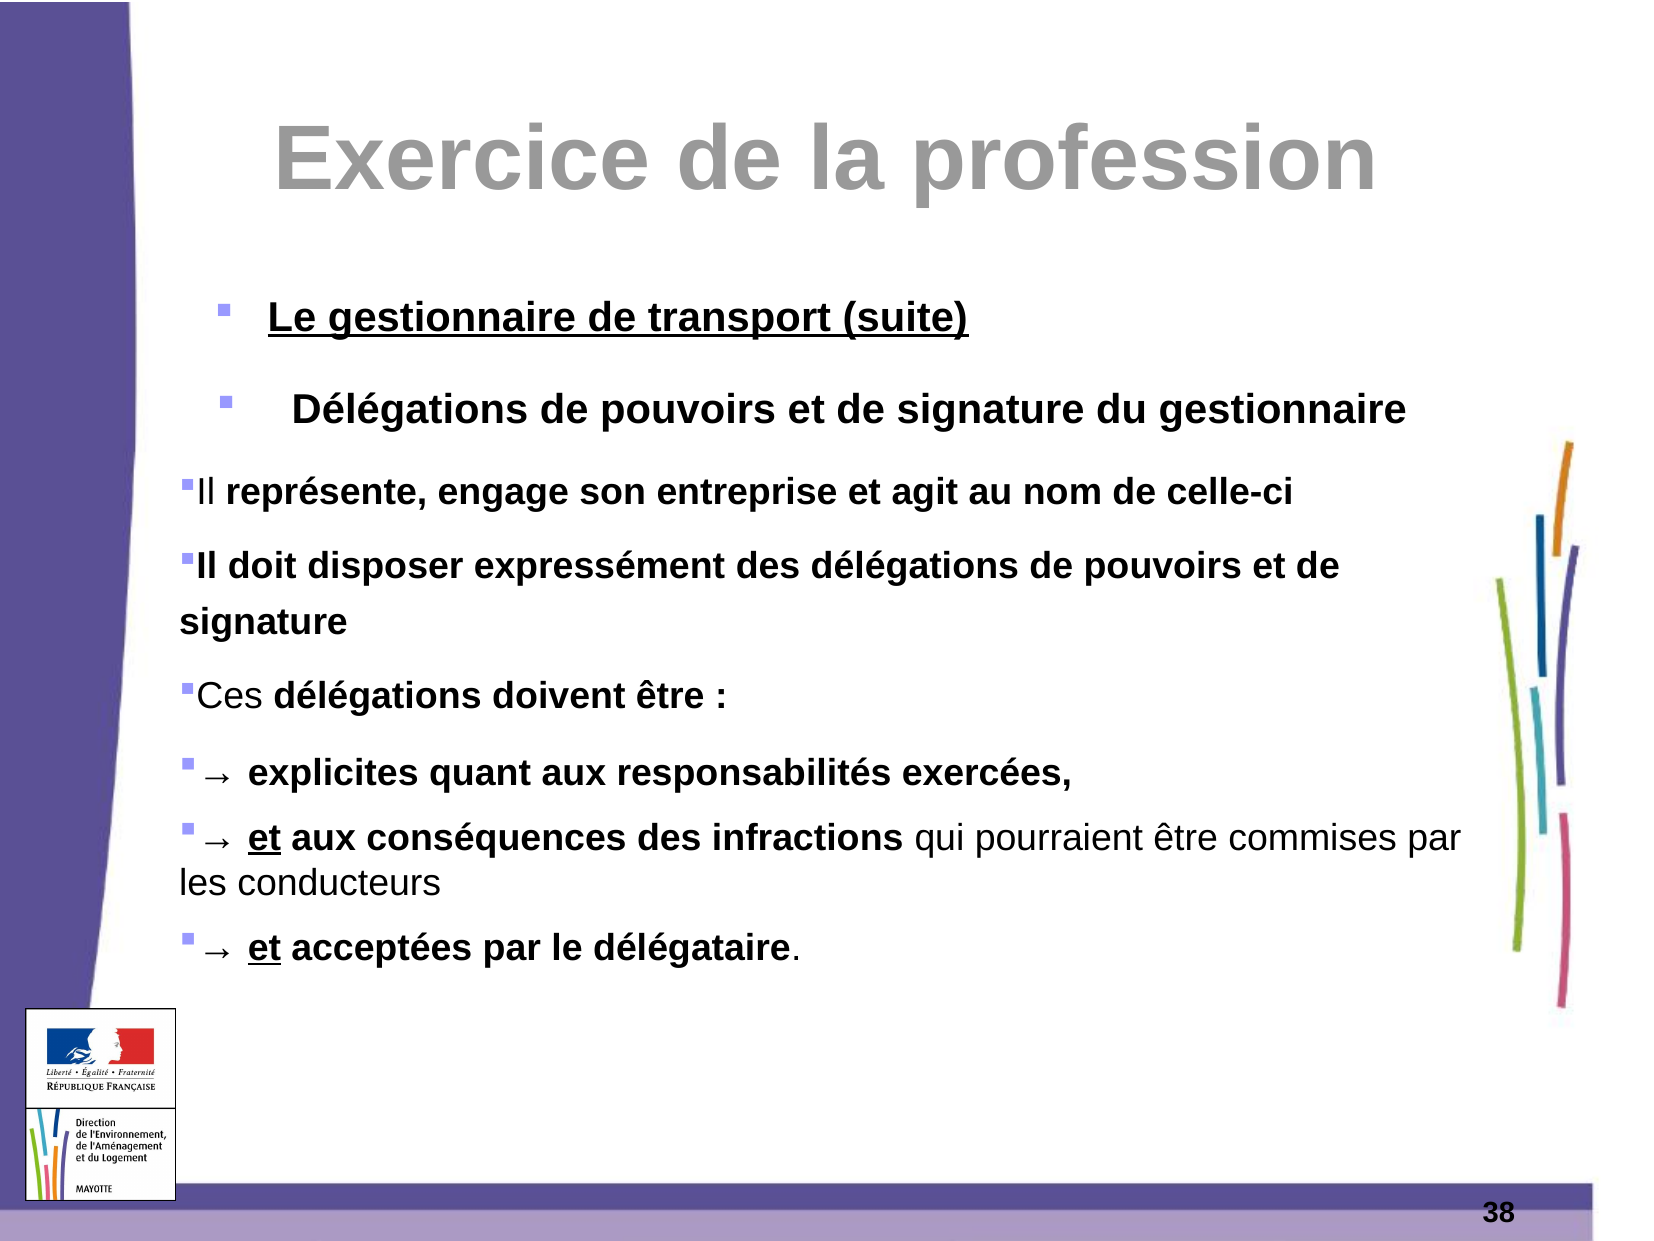

# Exercice de la profession
Le gestionnaire de transport (suite)
Délégations de pouvoirs et de signature du gestionnaire
Il représente, engage son entreprise et agit au nom de celle-ci
Il doit disposer expressément des délégations de pouvoirs et de signature
Ces délégations doivent être :
→ explicites quant aux responsabilités exercées,
→ et aux conséquences des infractions qui pourraient être commises par les conducteurs
→ et acceptées par le délégataire.